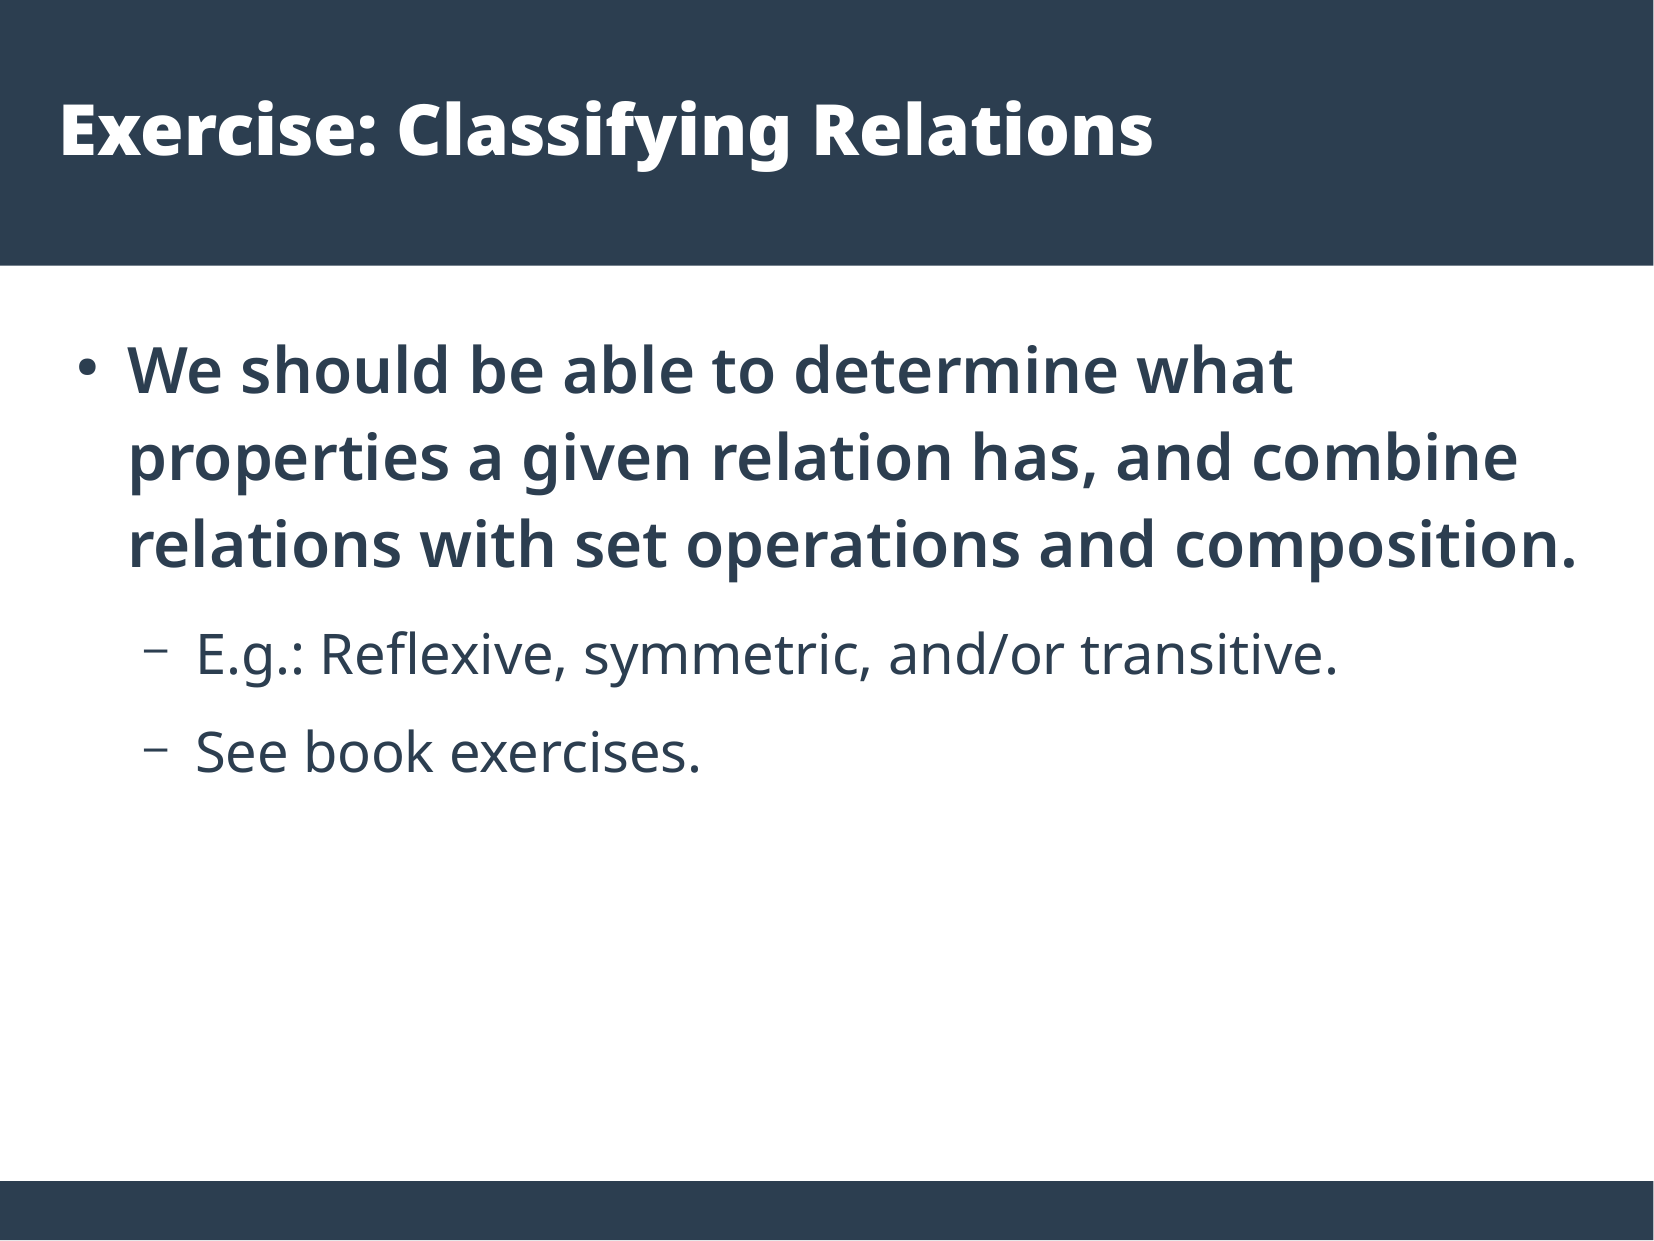

# Exercise: Classifying Relations
We should be able to determine what properties a given relation has, and combine relations with set operations and composition.
E.g.: Reflexive, symmetric, and/or transitive.
See book exercises.